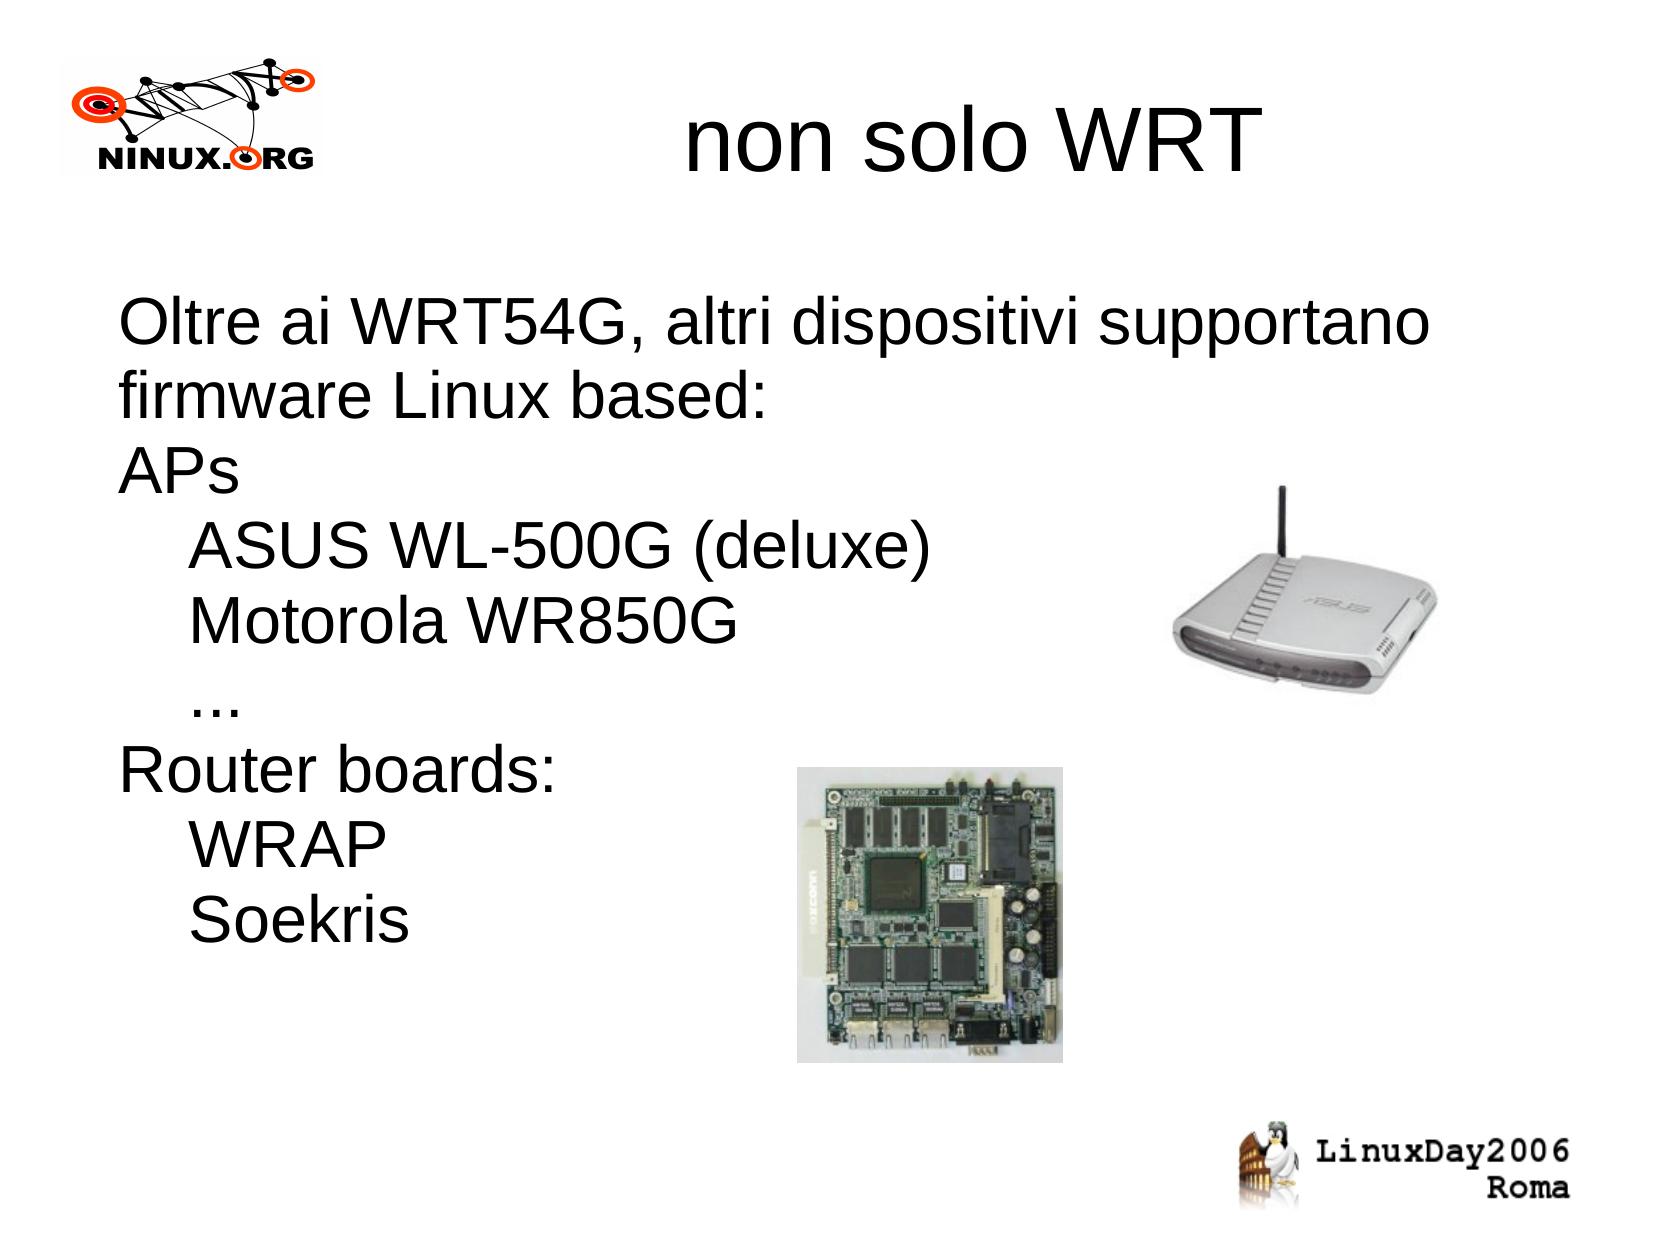

# non solo WRT
Oltre ai WRT54G, altri dispositivi supportano firmware Linux based:
APs
ASUS WL-500G (deluxe)
Motorola WR850G
...
Router boards:
WRAP
Soekris